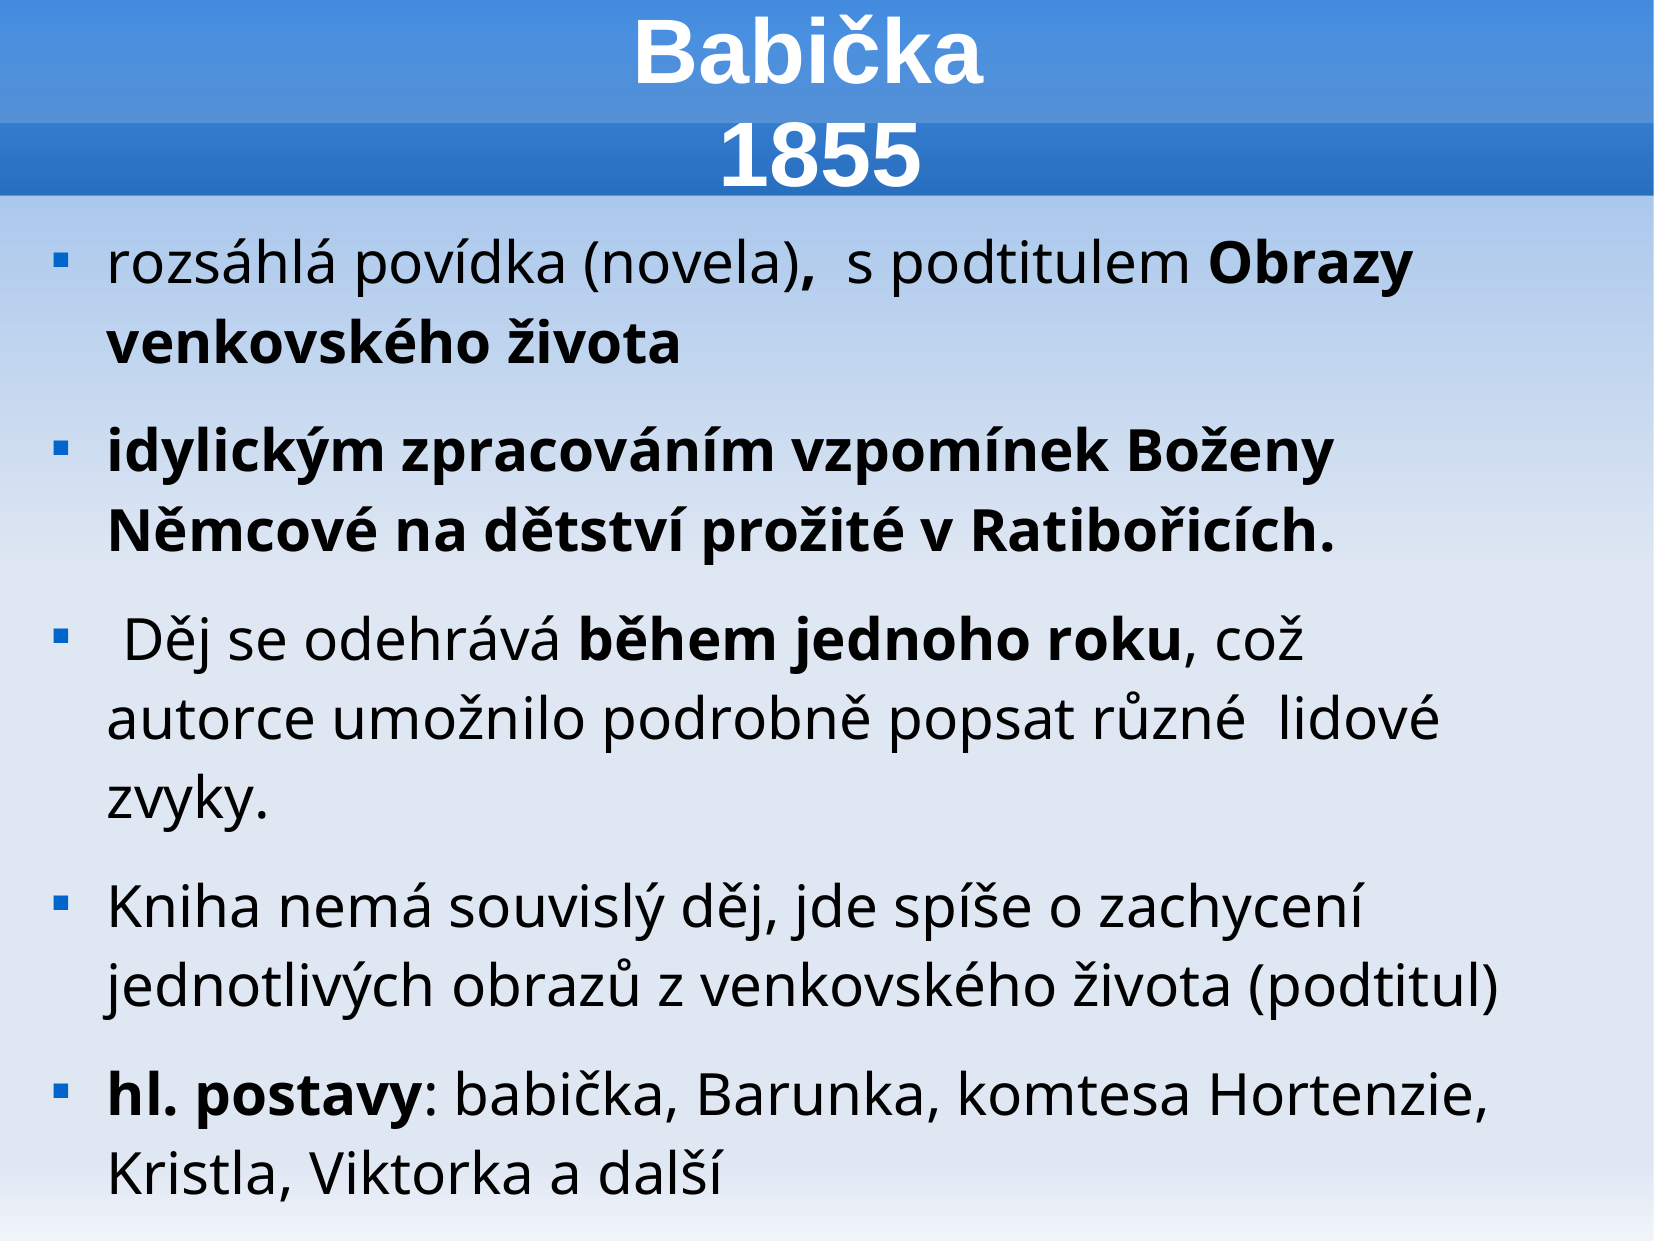

# Babička 1855
rozsáhlá povídka (novela), s podtitulem Obrazy venkovského života
idylickým zpracováním vzpomínek Boženy Němcové na dětství prožité v Ratibořicích.
 Děj se odehrává během jednoho roku, což autorce umožnilo podrobně popsat různé lidové zvyky.
Kniha nemá souvislý děj, jde spíše o zachycení jednotlivých obrazů z venkovského života (podtitul)
hl. postavy: babička, Barunka, komtesa Hortenzie, Kristla, Viktorka a další